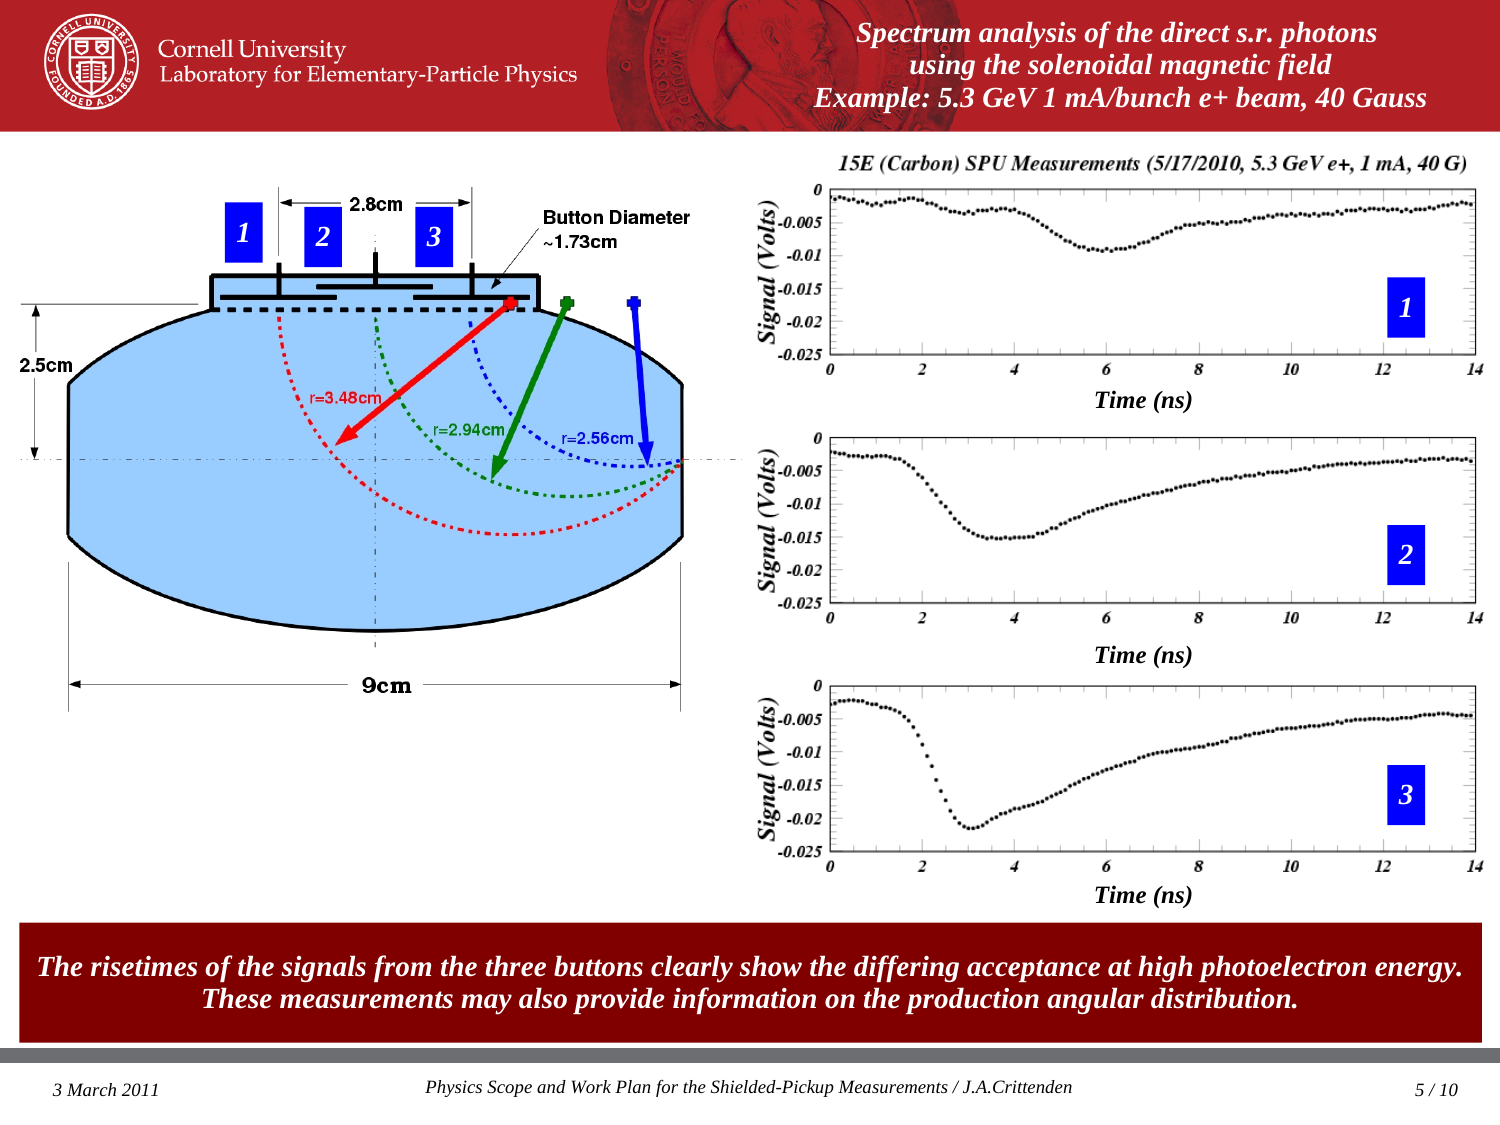

# Spectrum analysis of the direct s.r. photons using the solenoidal magnetic field Example: 5.3 GeV 1 mA/bunch e+ beam, 40 Gauss
1
2
3
1
Time (ns)
2
Time (ns)
3
Time (ns)
The risetimes of the signals from the three buttons clearly show the differing acceptance at high photoelectron energy.
These measurements may also provide information on the production angular distribution.